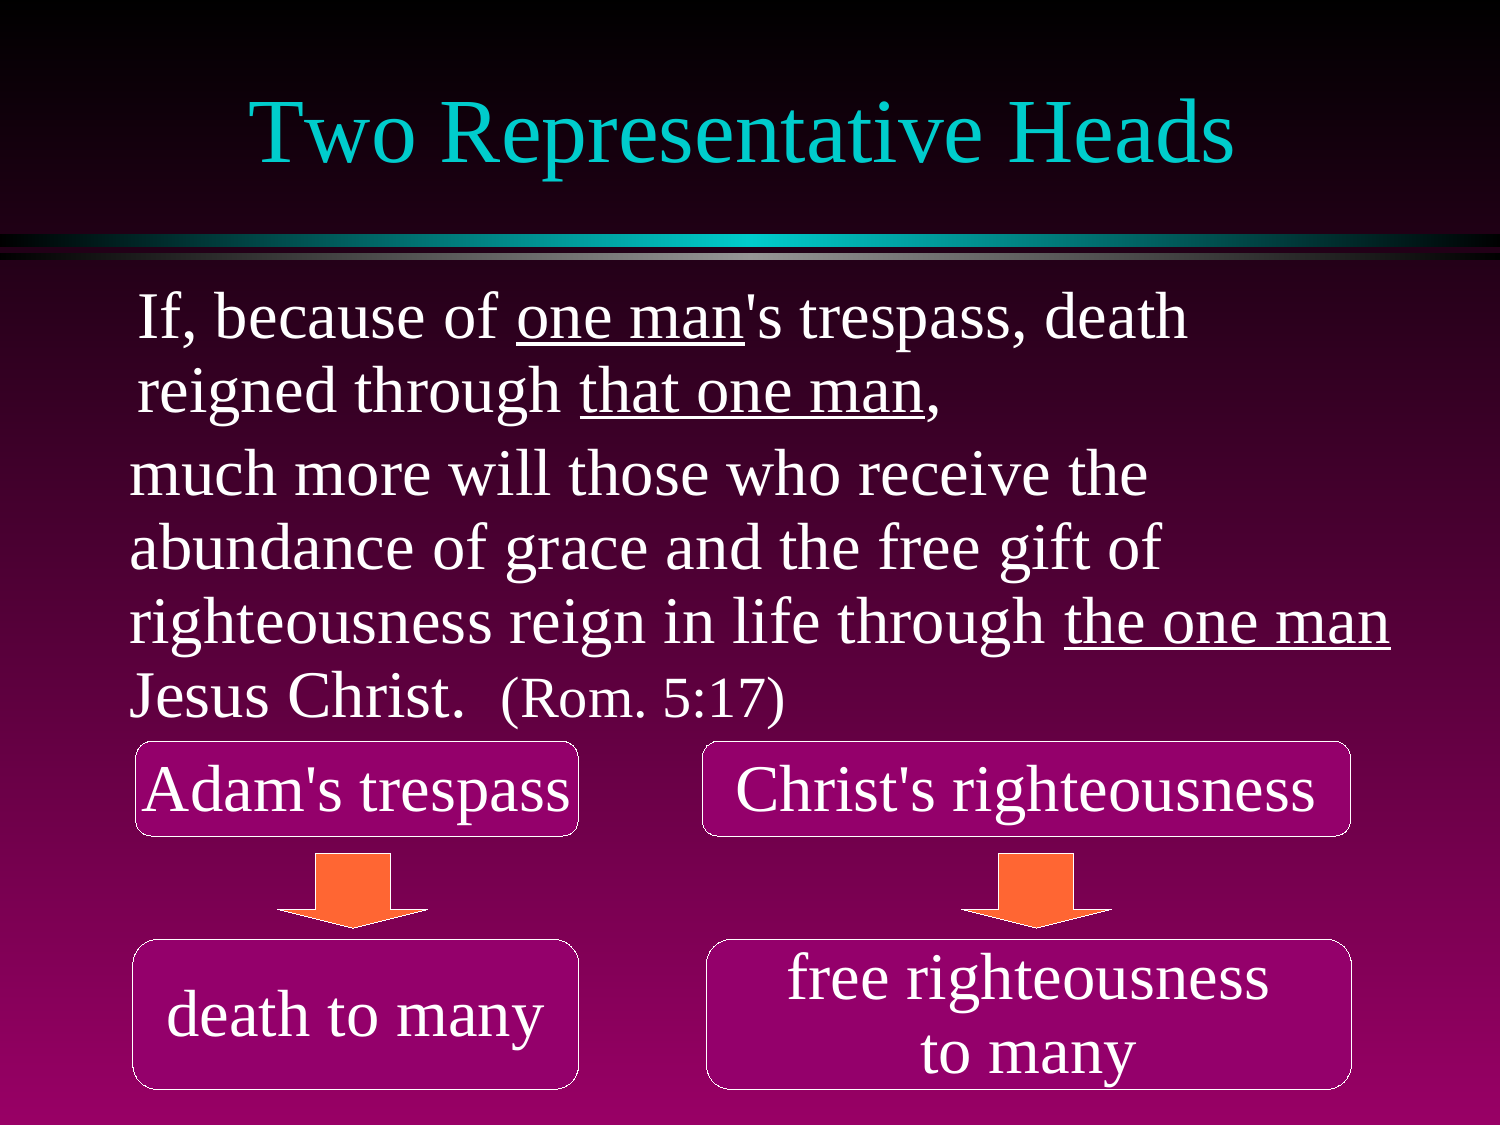

# Two Representative Heads
If, because of one man's trespass, death reigned through that one man,
much more will those who receive the abundance of grace and the free gift of righteousness reign in life through the one man Jesus Christ. (Rom. 5:17)
Adam as fallen
Christ's righteousness
free righteousness
to many
Adam's trespass
death to many